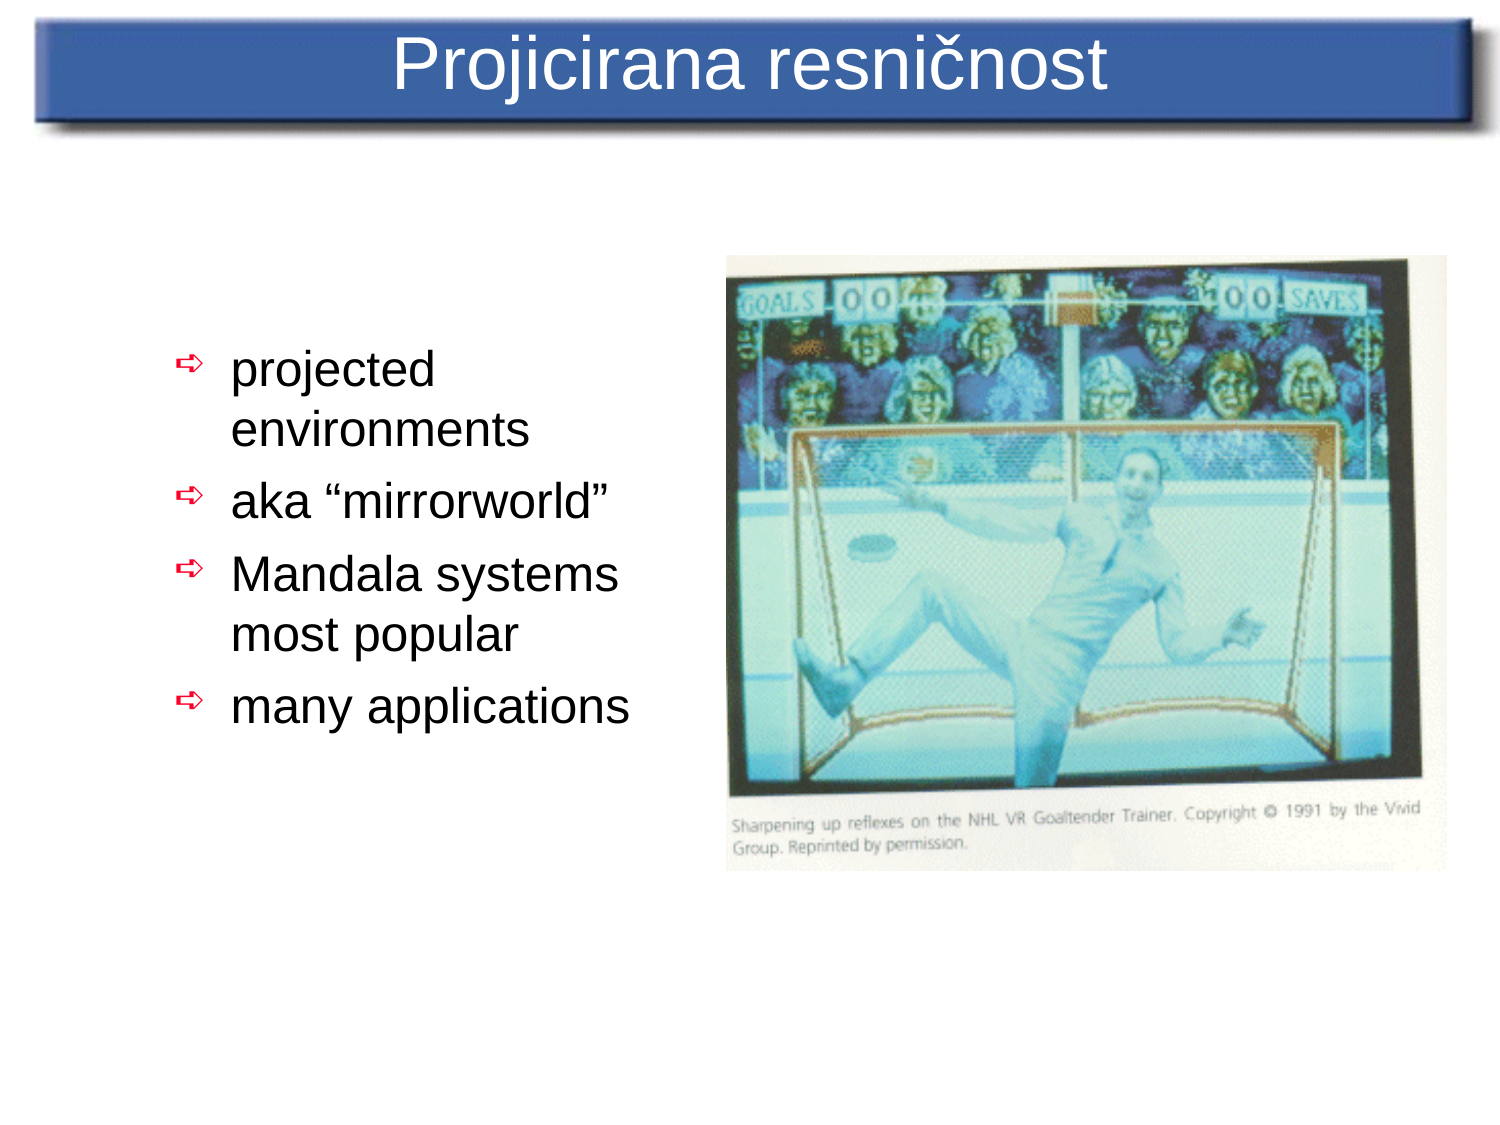

# Projicirana resničnost
projected environments
aka “mirrorworld”
Mandala systems most popular
many applications